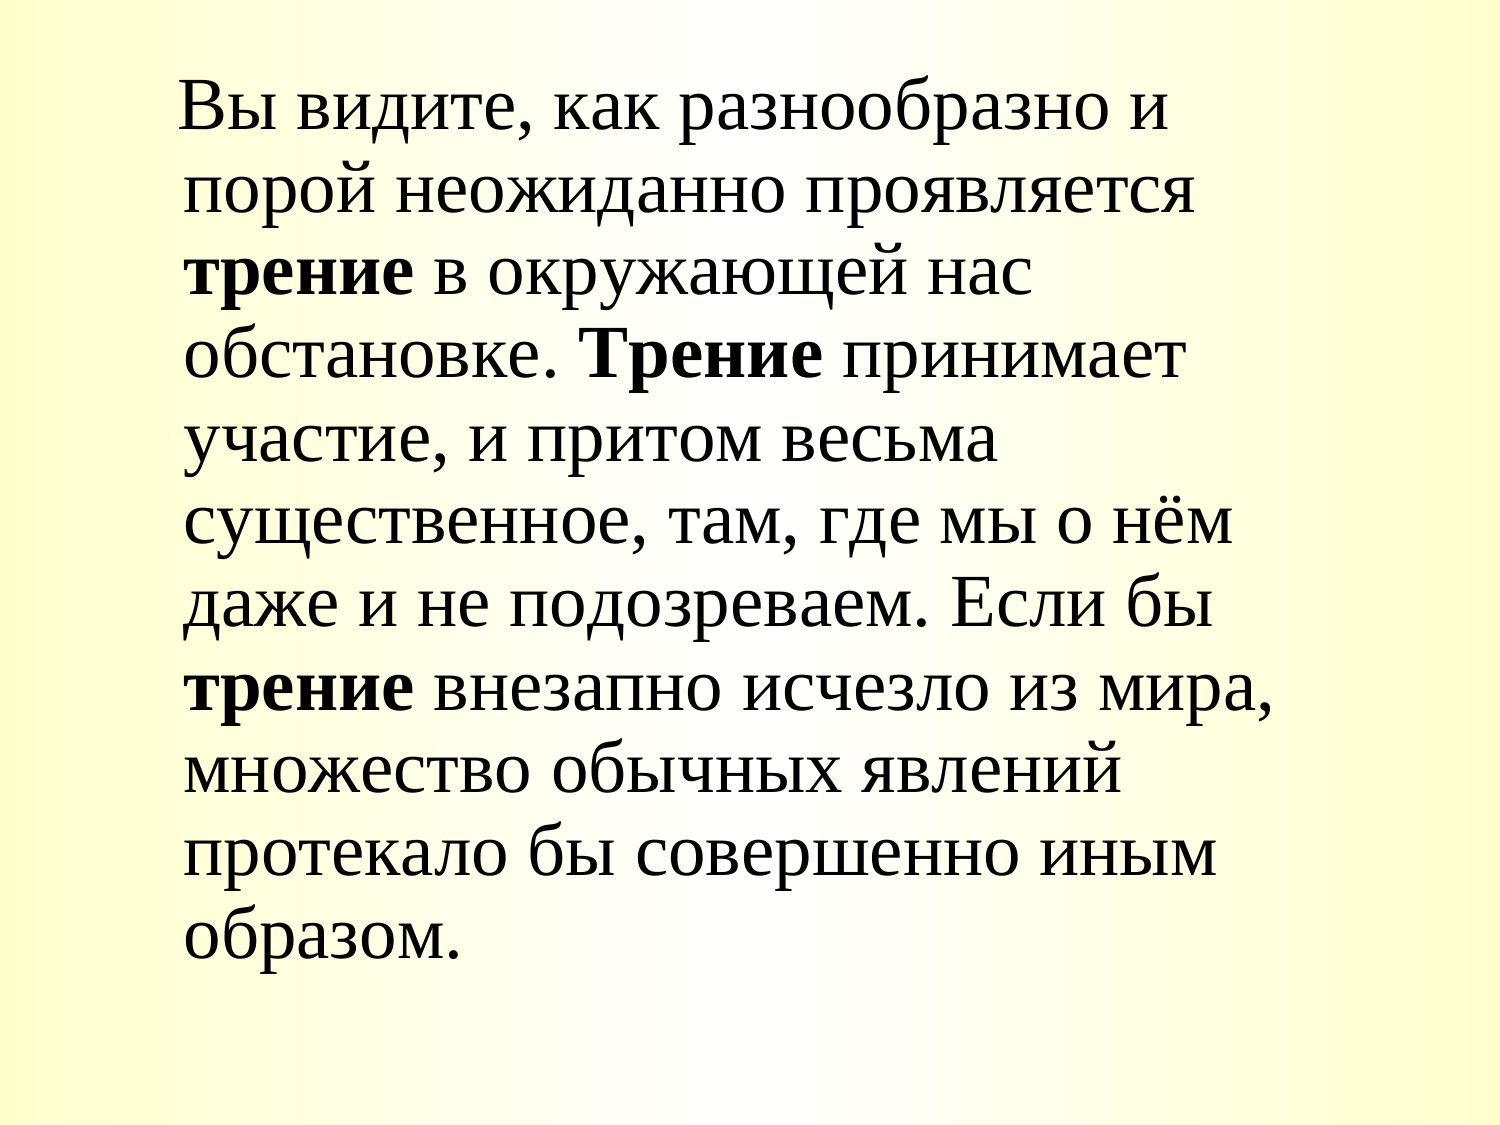

# Вы видите, как разнообразно и порой неожиданно проявляется трение в окружающей нас обстановке. Трение принимает участие, и притом весьма существенное, там, где мы о нём даже и не подозреваем. Если бы трение внезапно исчезло из мира, множество обычных явлений протекало бы совершенно иным образом.